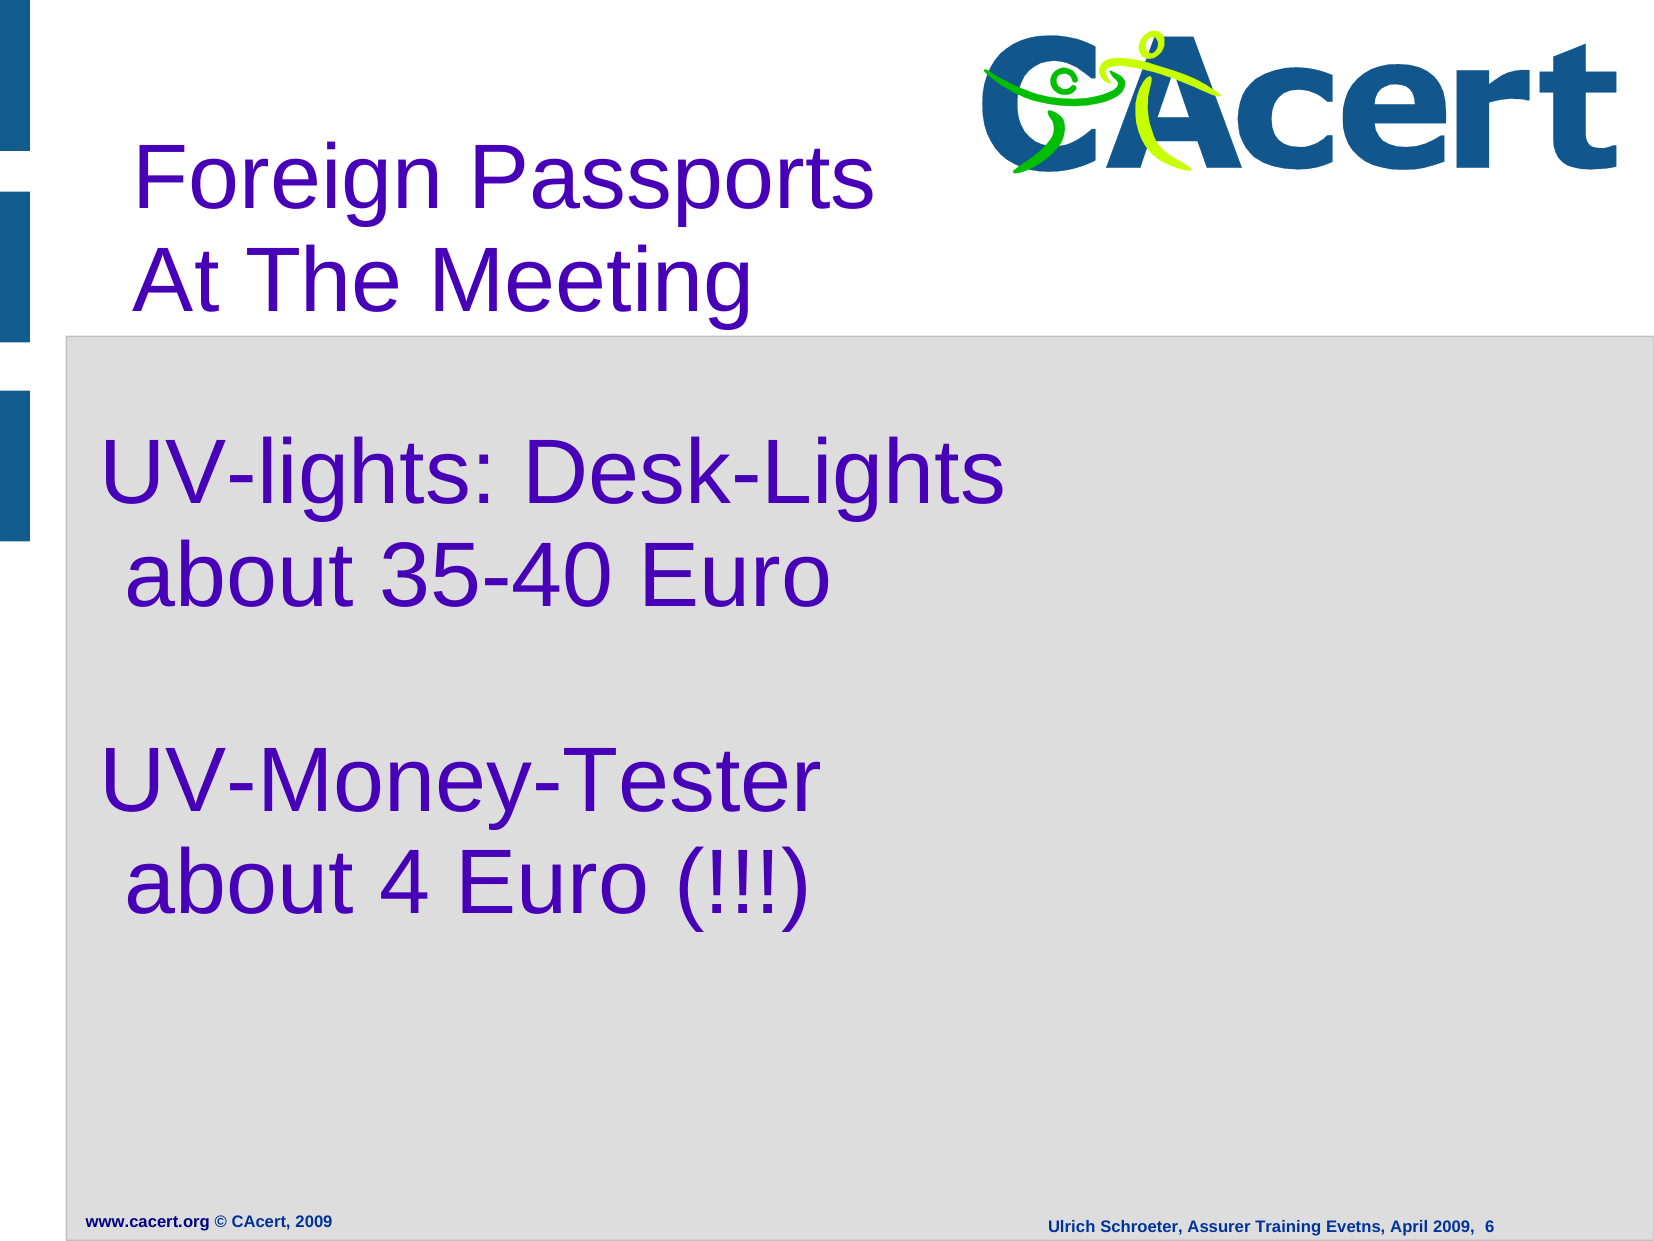

Foreign Passports
At The Meeting
 UV-lights: Desk-Lights
 about 35-40 Euro
 UV-Money-Tester
 about 4 Euro (!!!)